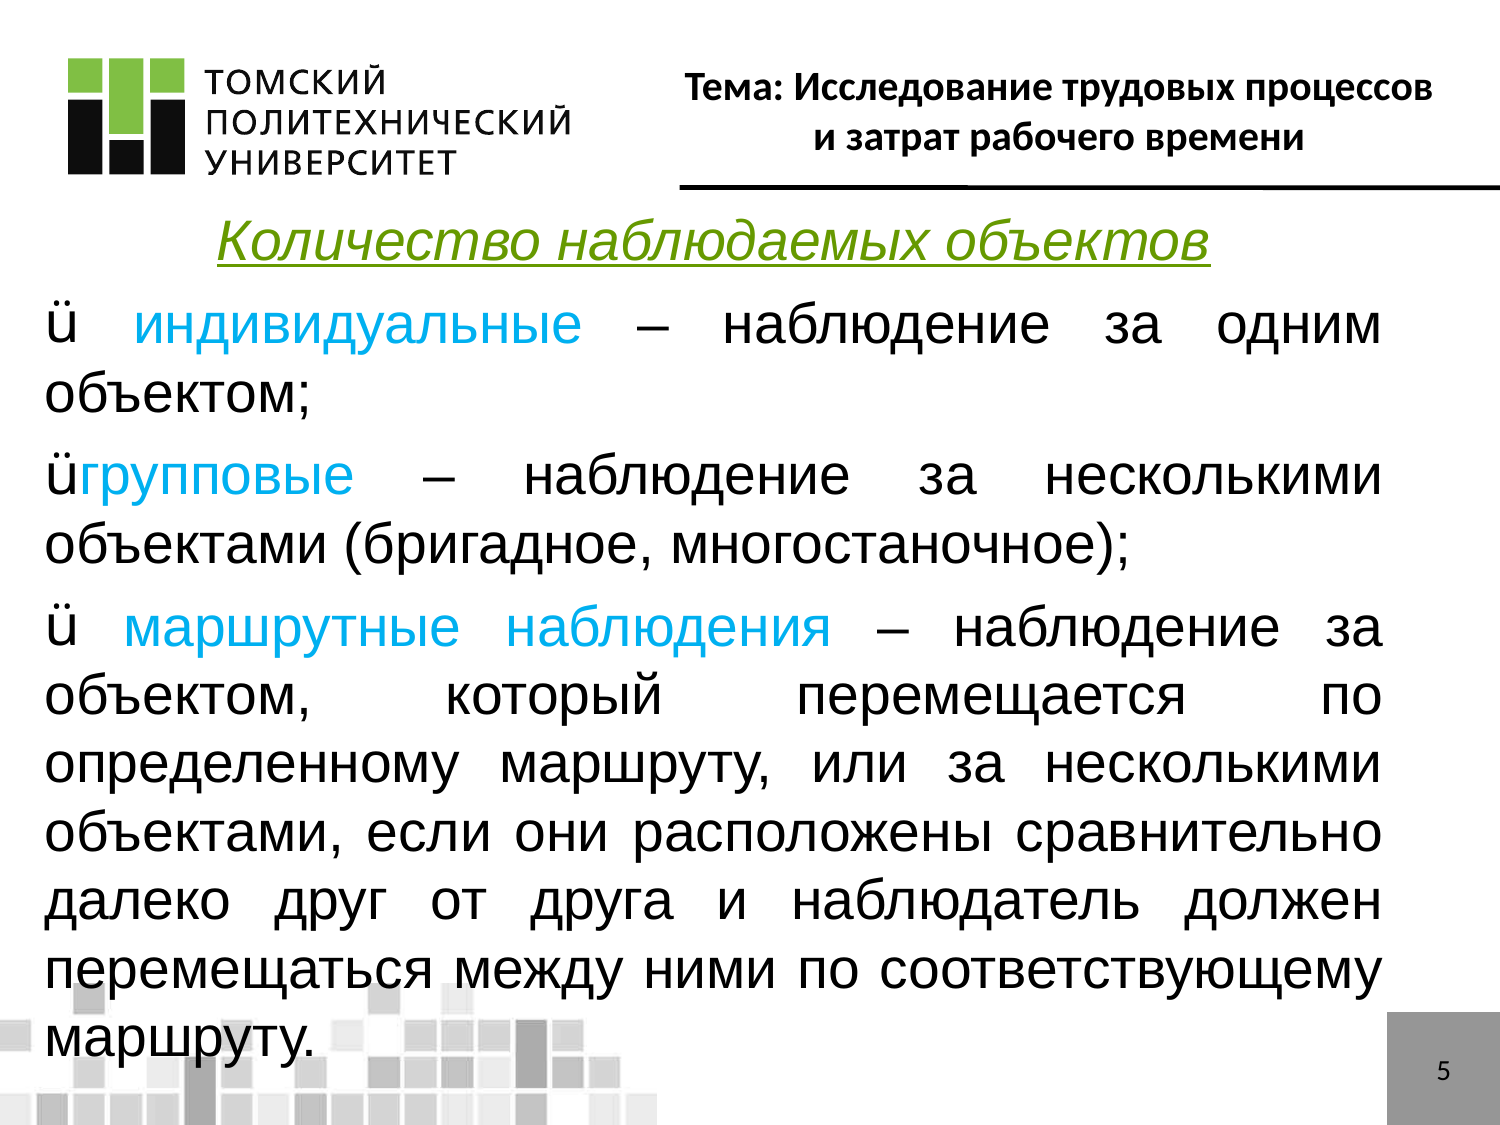

# Тема: Исследование трудовых процессов и затрат рабочего времени
Количество наблюдаемых объектов
 индивидуальные – наблюдение за одним объектом;
групповые – наблюдение за несколькими объектами (бригадное, многостаночное);
 маршрутные наблюдения – наблюдение за объектом, который перемещается по определенному маршруту, или за несколькими объектами, если они расположены сравнительно далеко друг от друга и наблюдатель должен перемещаться между ними по соответствующему маршруту.
5